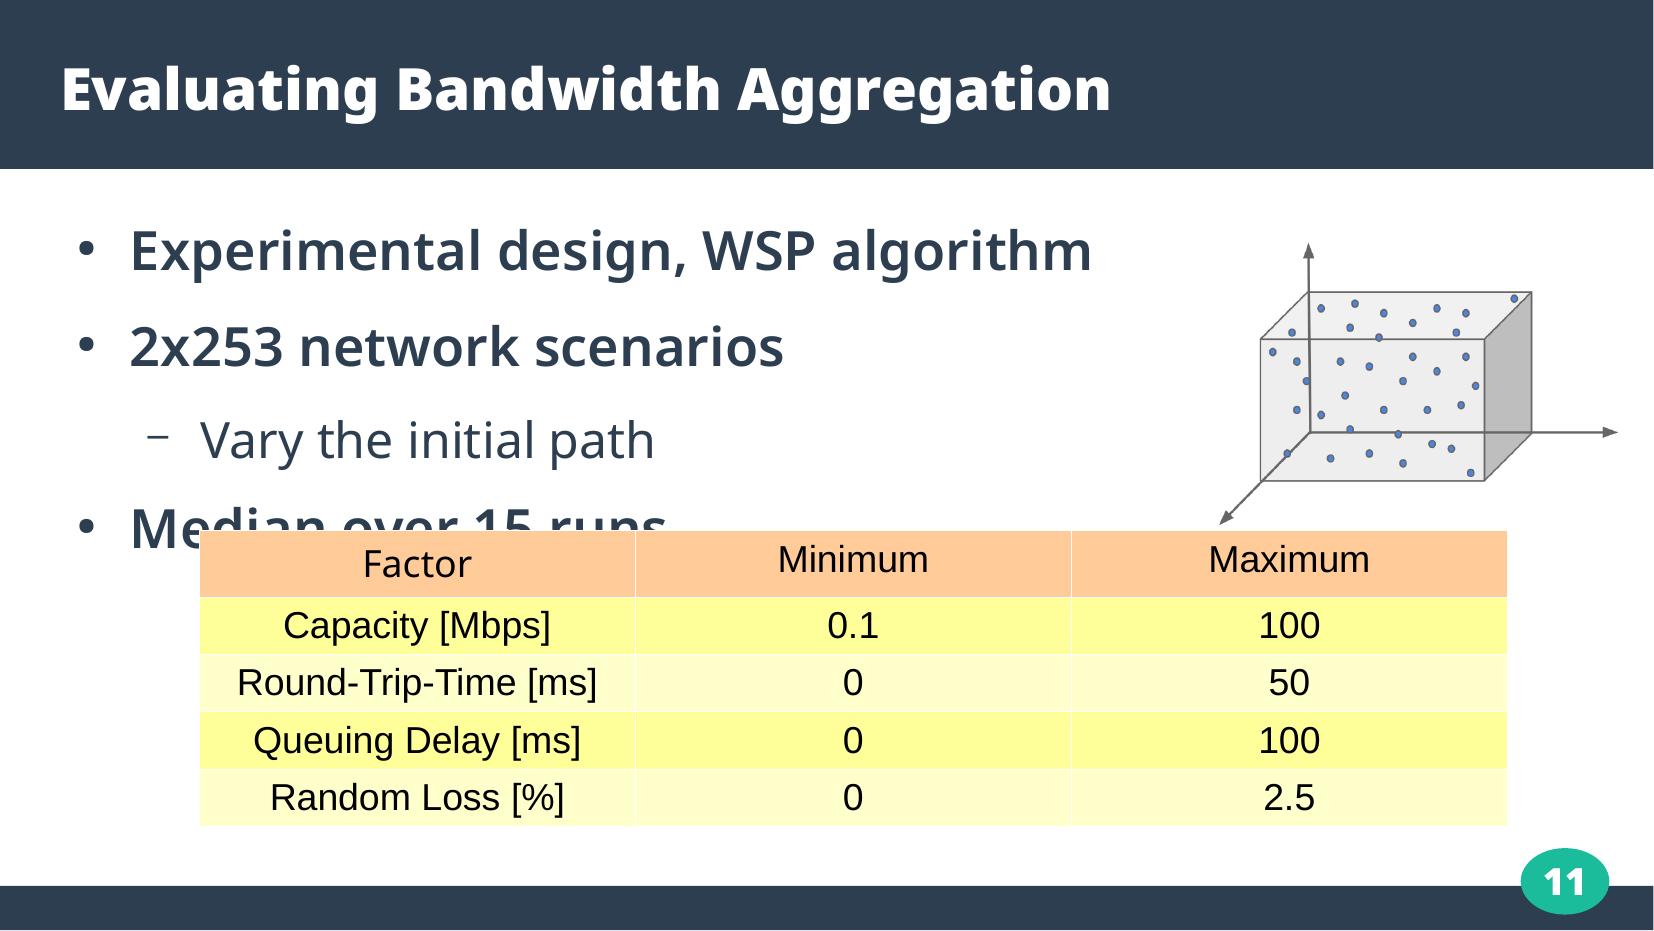

# Evaluating Bandwidth Aggregation
Experimental design, WSP algorithm
2x253 network scenarios
Vary the initial path
Median over 15 runs
| Factor | Minimum | Maximum |
| --- | --- | --- |
| Capacity [Mbps] | 0.1 | 100 |
| Round-Trip-Time [ms] | 0 | 50 |
| Queuing Delay [ms] | 0 | 100 |
| Random Loss [%] | 0 | 2.5 |
11